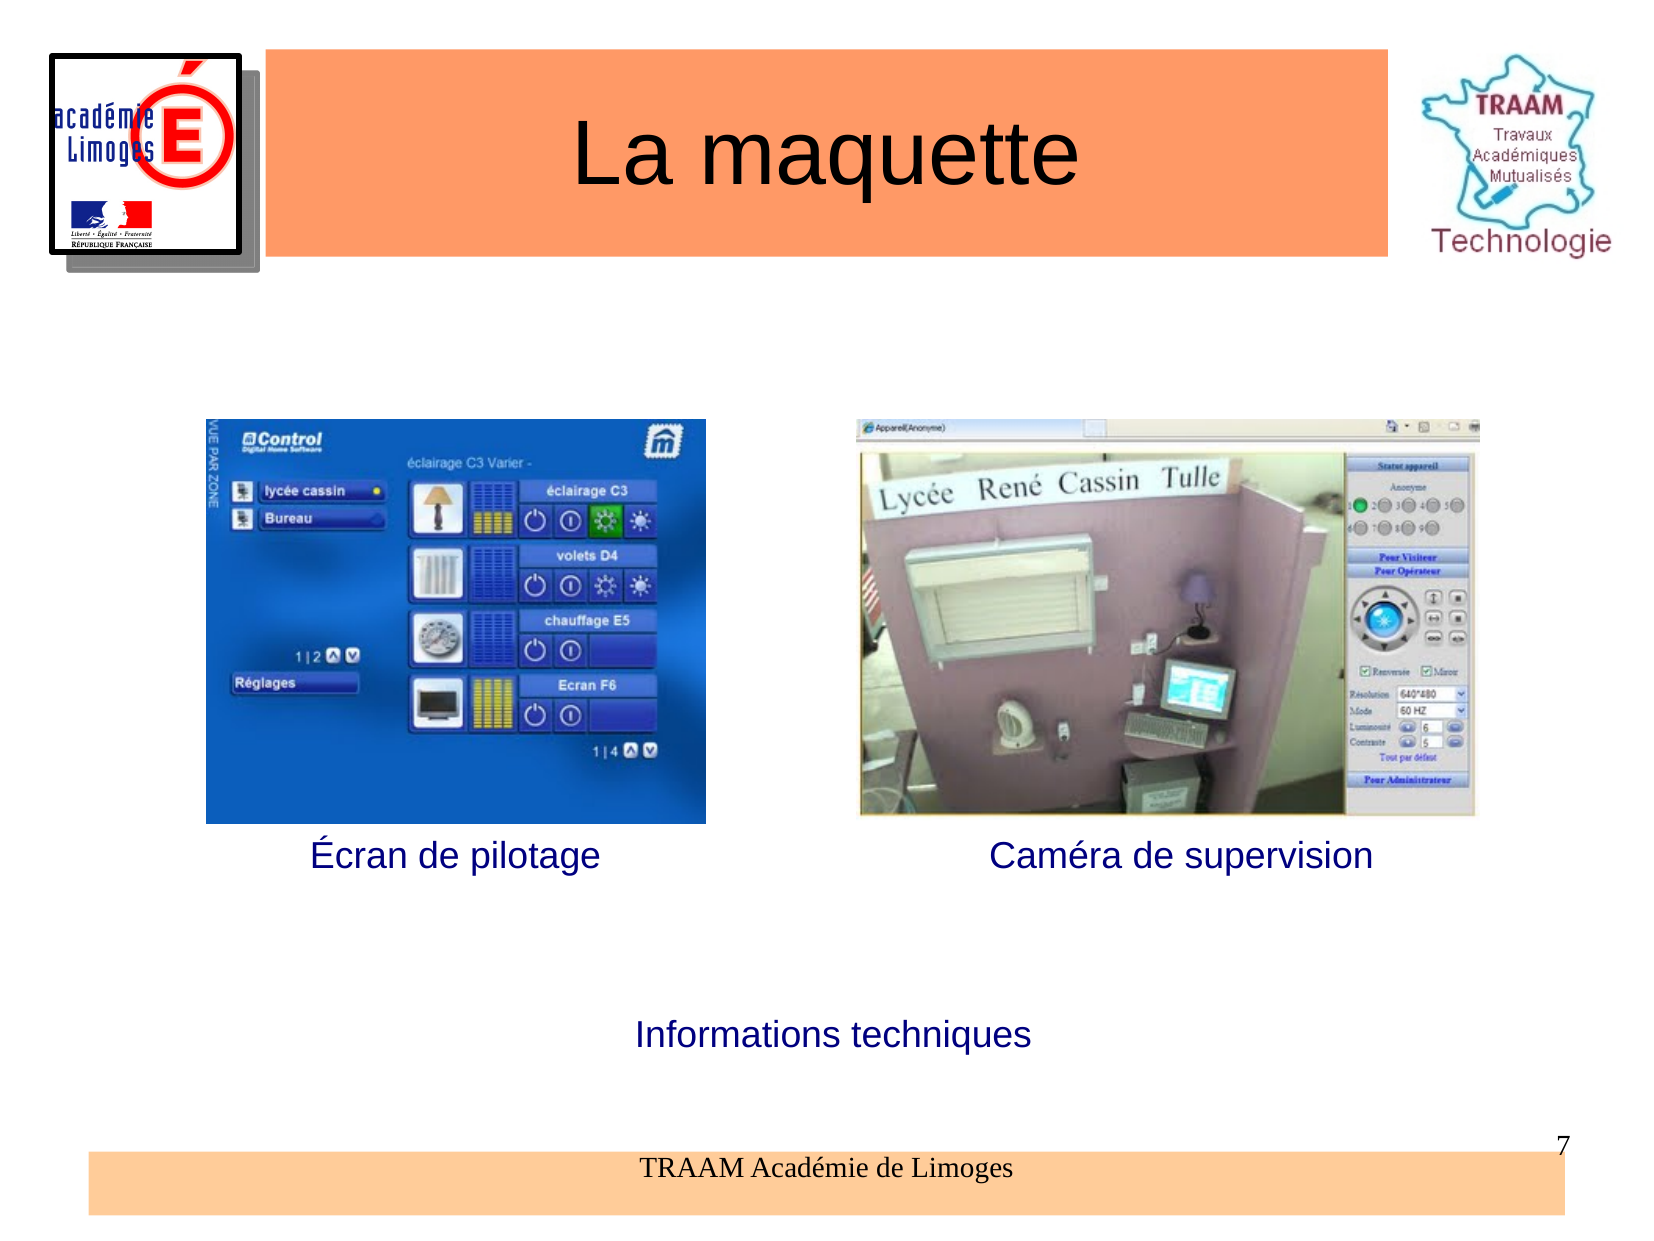

# La maquette
Écran de pilotage
Caméra de supervision
Informations techniques
7
TRAAM Académie de Limoges